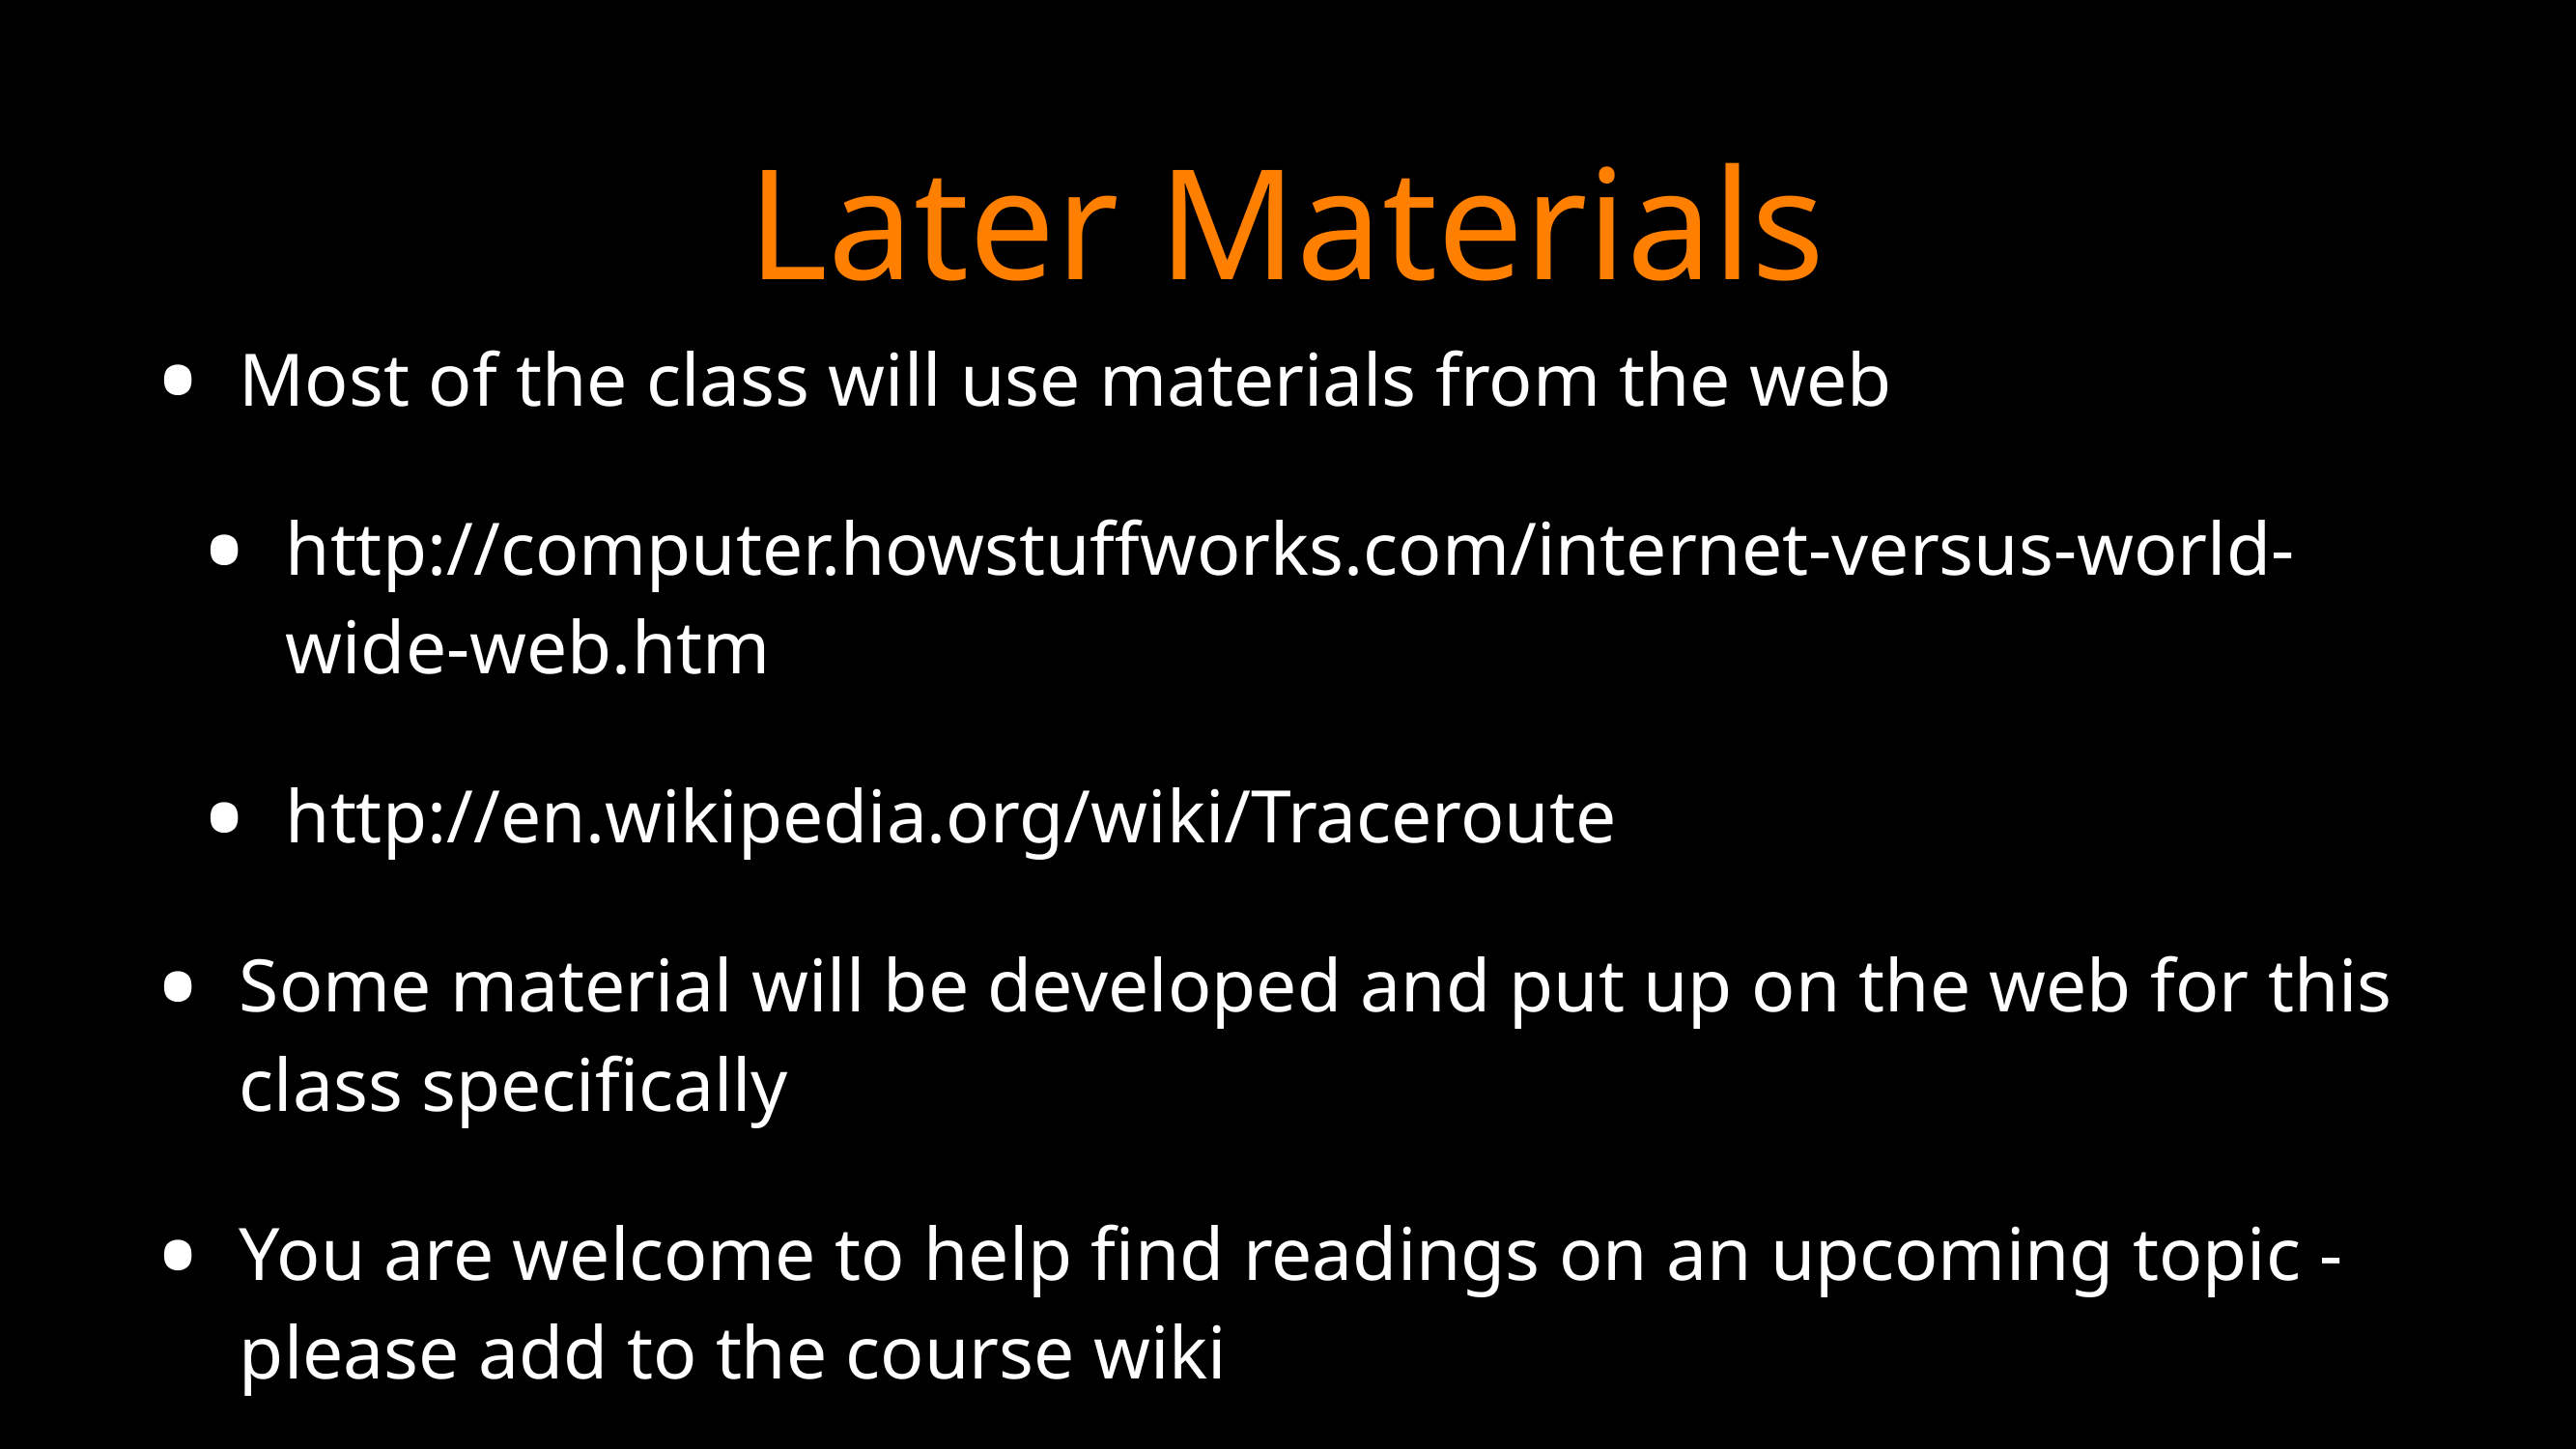

# Later Materials
Most of the class will use materials from the web
http://computer.howstuffworks.com/internet-versus-world-wide-web.htm
http://en.wikipedia.org/wiki/Traceroute
Some material will be developed and put up on the web for this class specifically
You are welcome to help find readings on an upcoming topic - please add to the course wiki